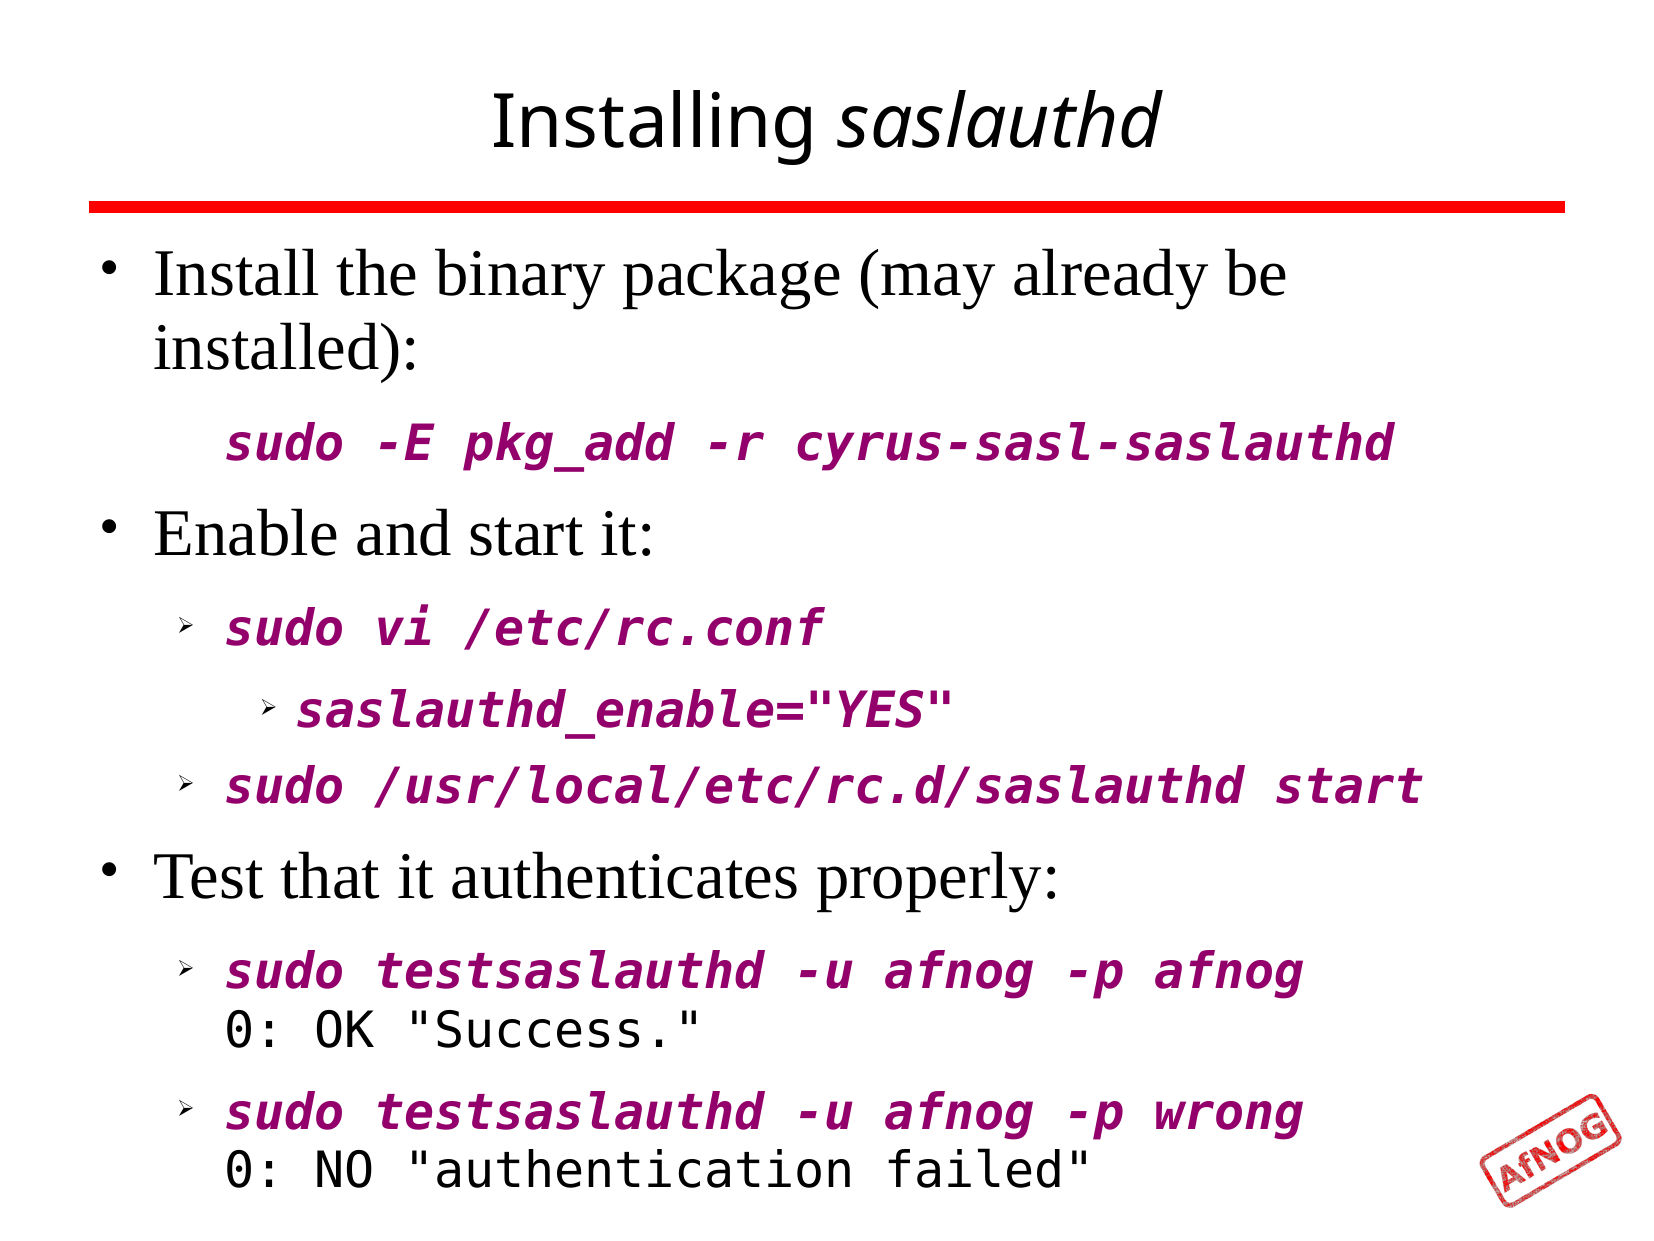

# Installing saslauthd
Install the binary package (may already be installed):
sudo -E pkg_add -r cyrus-sasl-saslauthd
Enable and start it:
sudo vi /etc/rc.conf
saslauthd_enable="YES"
sudo /usr/local/etc/rc.d/saslauthd start
Test that it authenticates properly:
sudo testsaslauthd -u afnog -p afnog
0: OK "Success."
sudo testsaslauthd -u afnog -p wrong
0: NO "authentication failed"